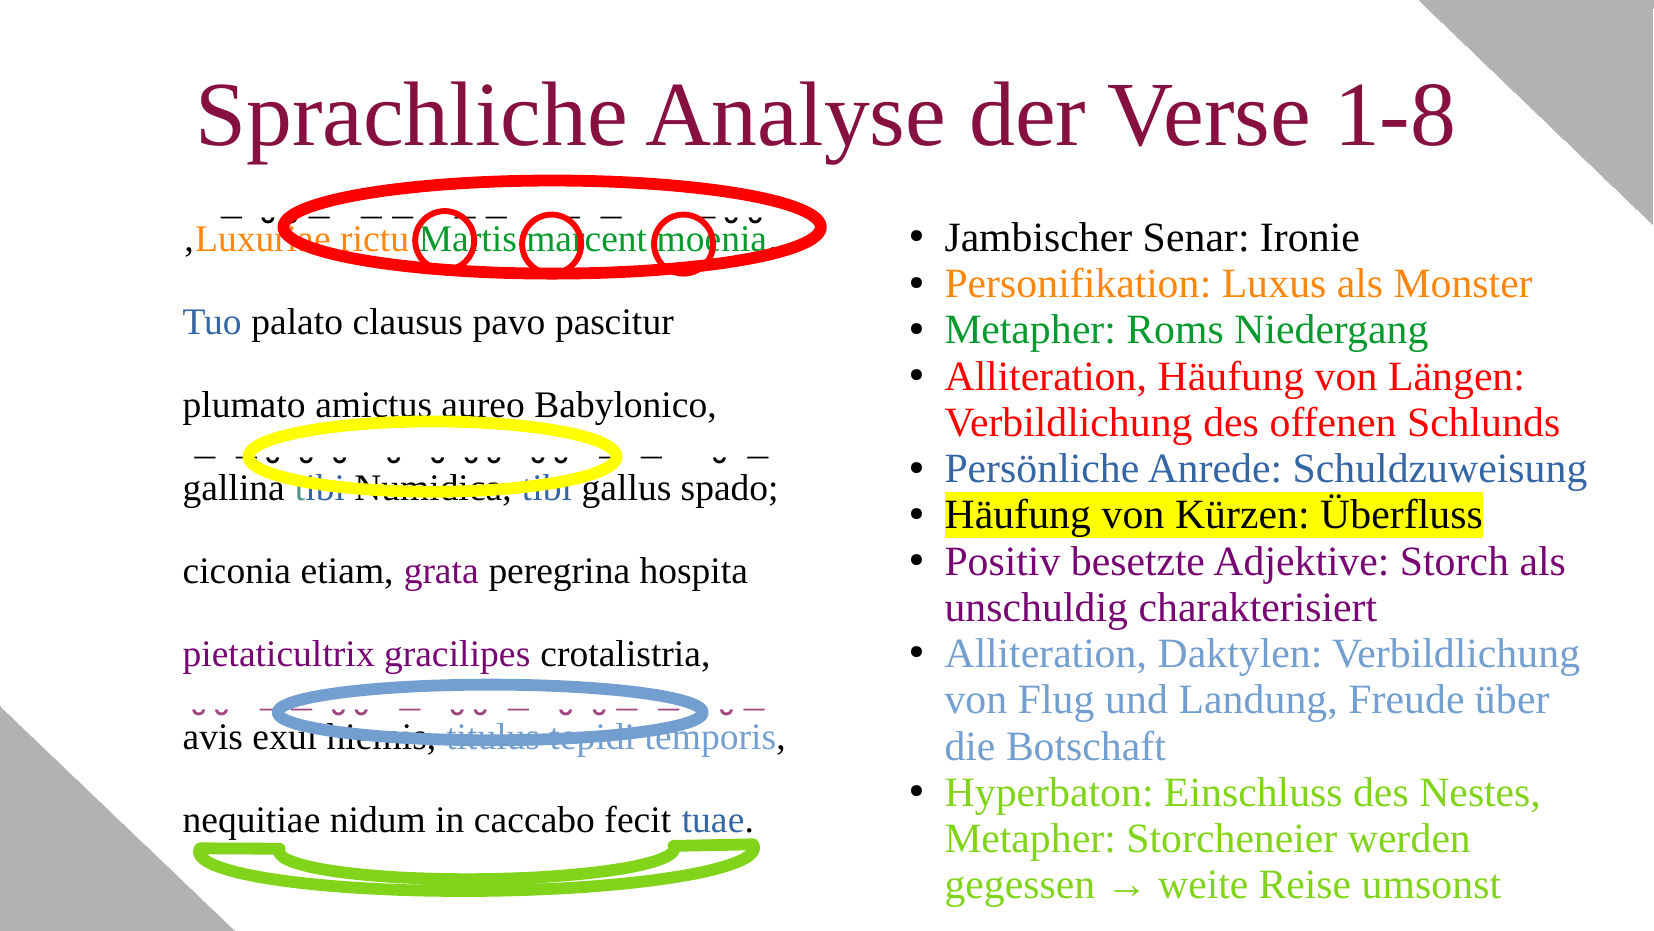

# Sprachliche Analyse der Verse 1-8
‚Luxuriae rictu Martis marcent moenia.
Tuo palato clausus pavo pascitur
plumato amictus aureo Babylonico,
gallina tibi Numidica, tibi gallus spado;
ciconia etiam, grata peregrina hospita
pietaticultrix gracilipes crotalistria,
avis exul hiemis, titulus tepidi temporis,
nequitiae nidum in caccabo fecit tuae.
 ¯ ˘ ˘ ¯ ¯ ¯ ¯ ¯ ¯ ¯ ¯ ˘ ˘
Jambischer Senar: Ironie
Personifikation: Luxus als Monster
Metapher: Roms Niedergang
Alliteration, Häufung von Längen: Verbildlichung des offenen Schlunds
Persönliche Anrede: Schuldzuweisung
Häufung von Kürzen: Überfluss
Positiv besetzte Adjektive: Storch als unschuldig charakterisiert
Alliteration, Daktylen: Verbildlichung von Flug und Landung, Freude über die Botschaft
Hyperbaton: Einschluss des Nestes, Metapher: Storcheneier werden gegessen → weite Reise umsonst
 ¯ ¯ ˘ ˘ ˘ ˘ ˘ ˘ ˘ ˘ ˘ ¯ ¯ ˘ ¯
 ˘ ˘ ¯ ¯ ˘ ˘ ¯ ˘ ˘ ¯ ˘ ˘ ¯ ¯ ˘ ¯